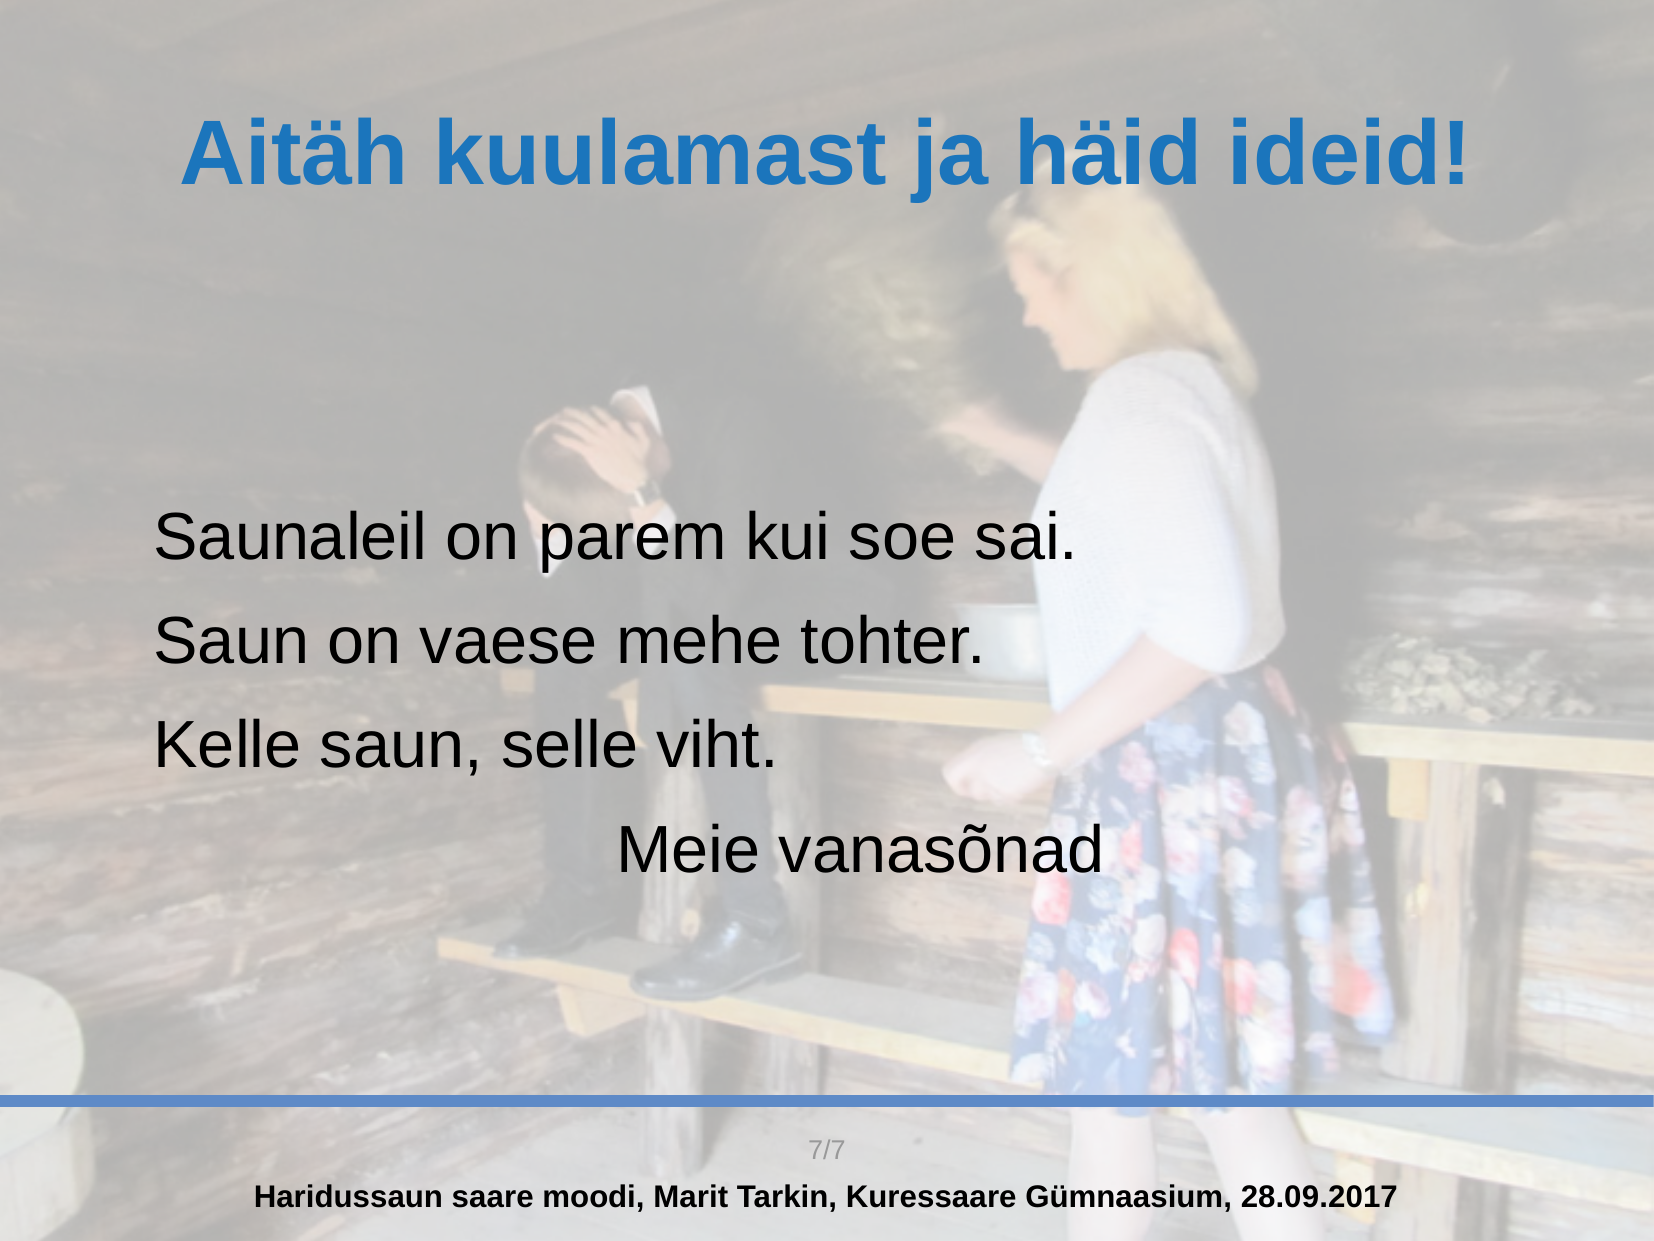

# Aitäh kuulamast ja häid ideid!
Saunaleil on parem kui soe sai.
Saun on vaese mehe tohter.
Kelle saun, selle viht.
 Meie vanasõnad